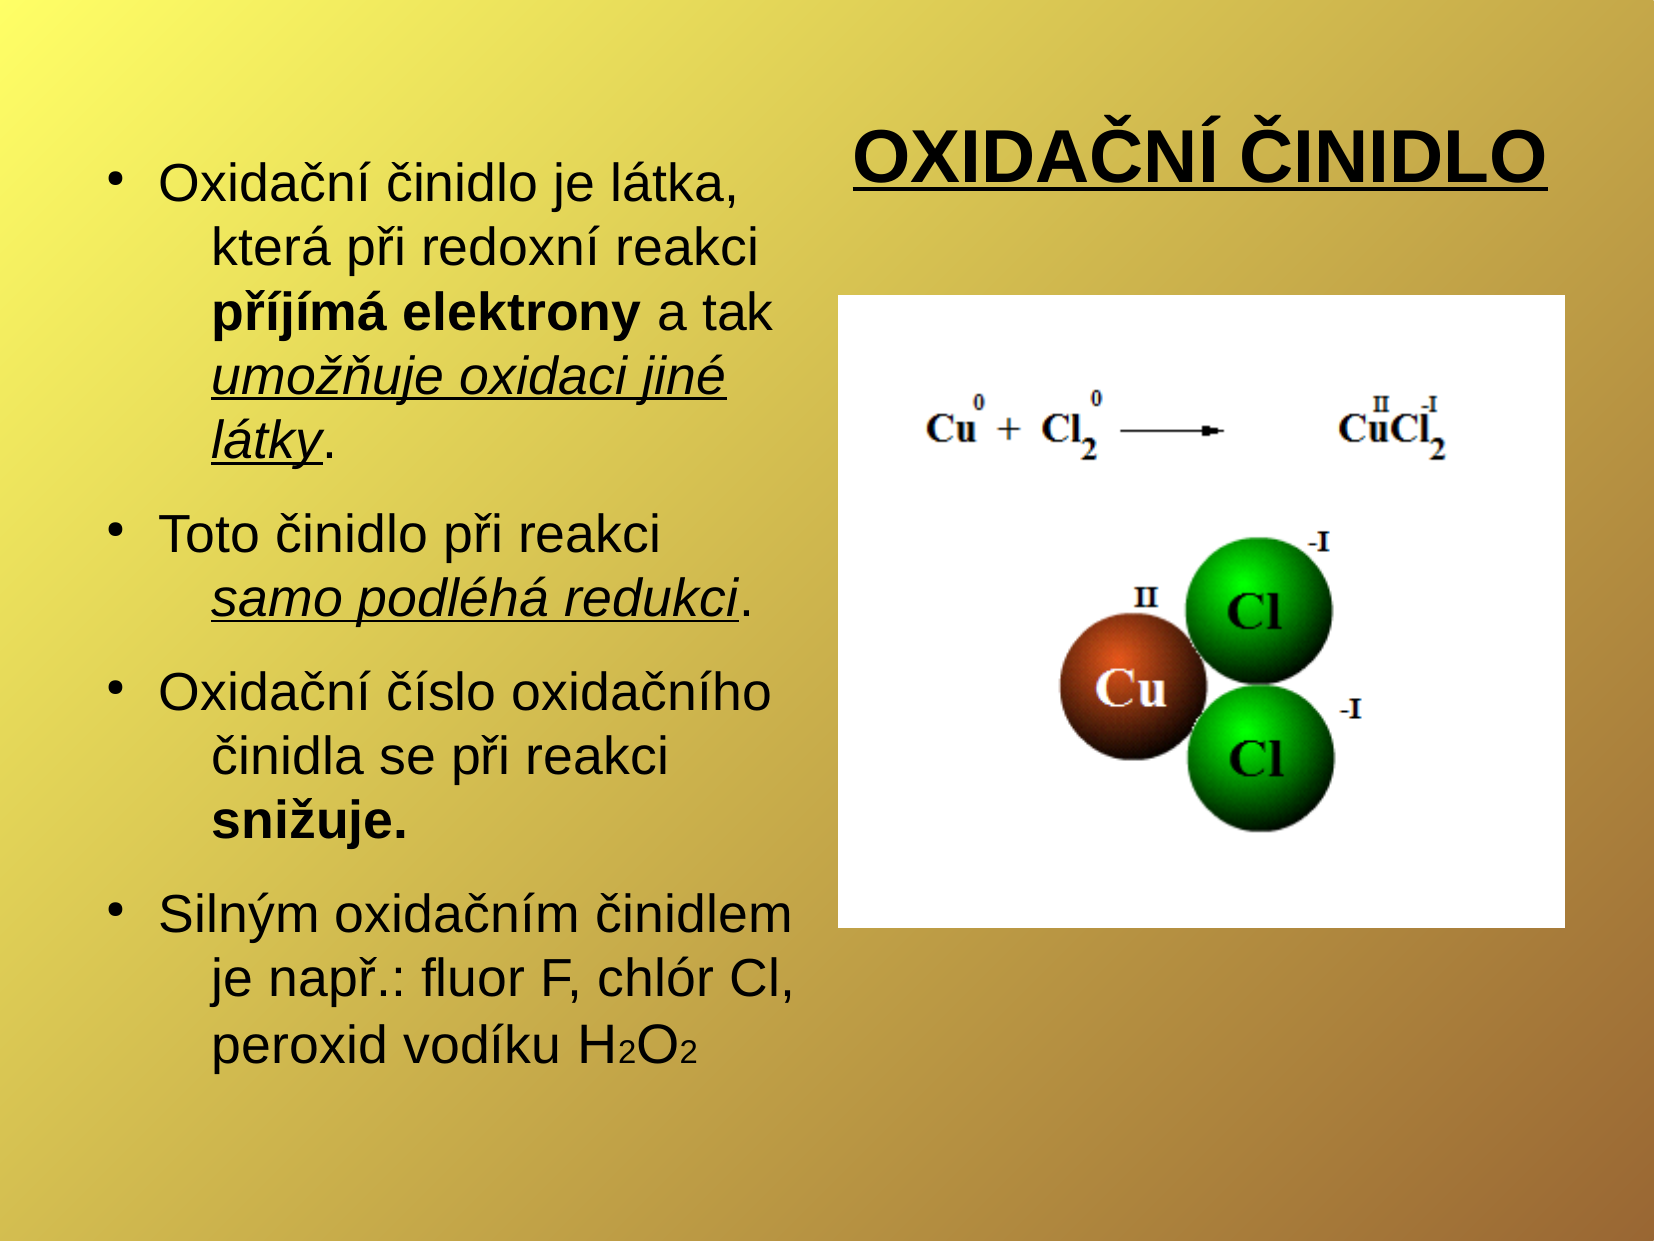

# OXIDAČNÍ ČINIDLO
Oxidační činidlo je látka, která při redoxní reakci příjímá elektrony a tak umožňuje oxidaci jiné látky.
Toto činidlo při reakci samo podléhá redukci.
Oxidační číslo oxidačního činidla se při reakci snižuje.
Silným oxidačním činidlem je např.: fluor F, chlór Cl, peroxid vodíku H2O2